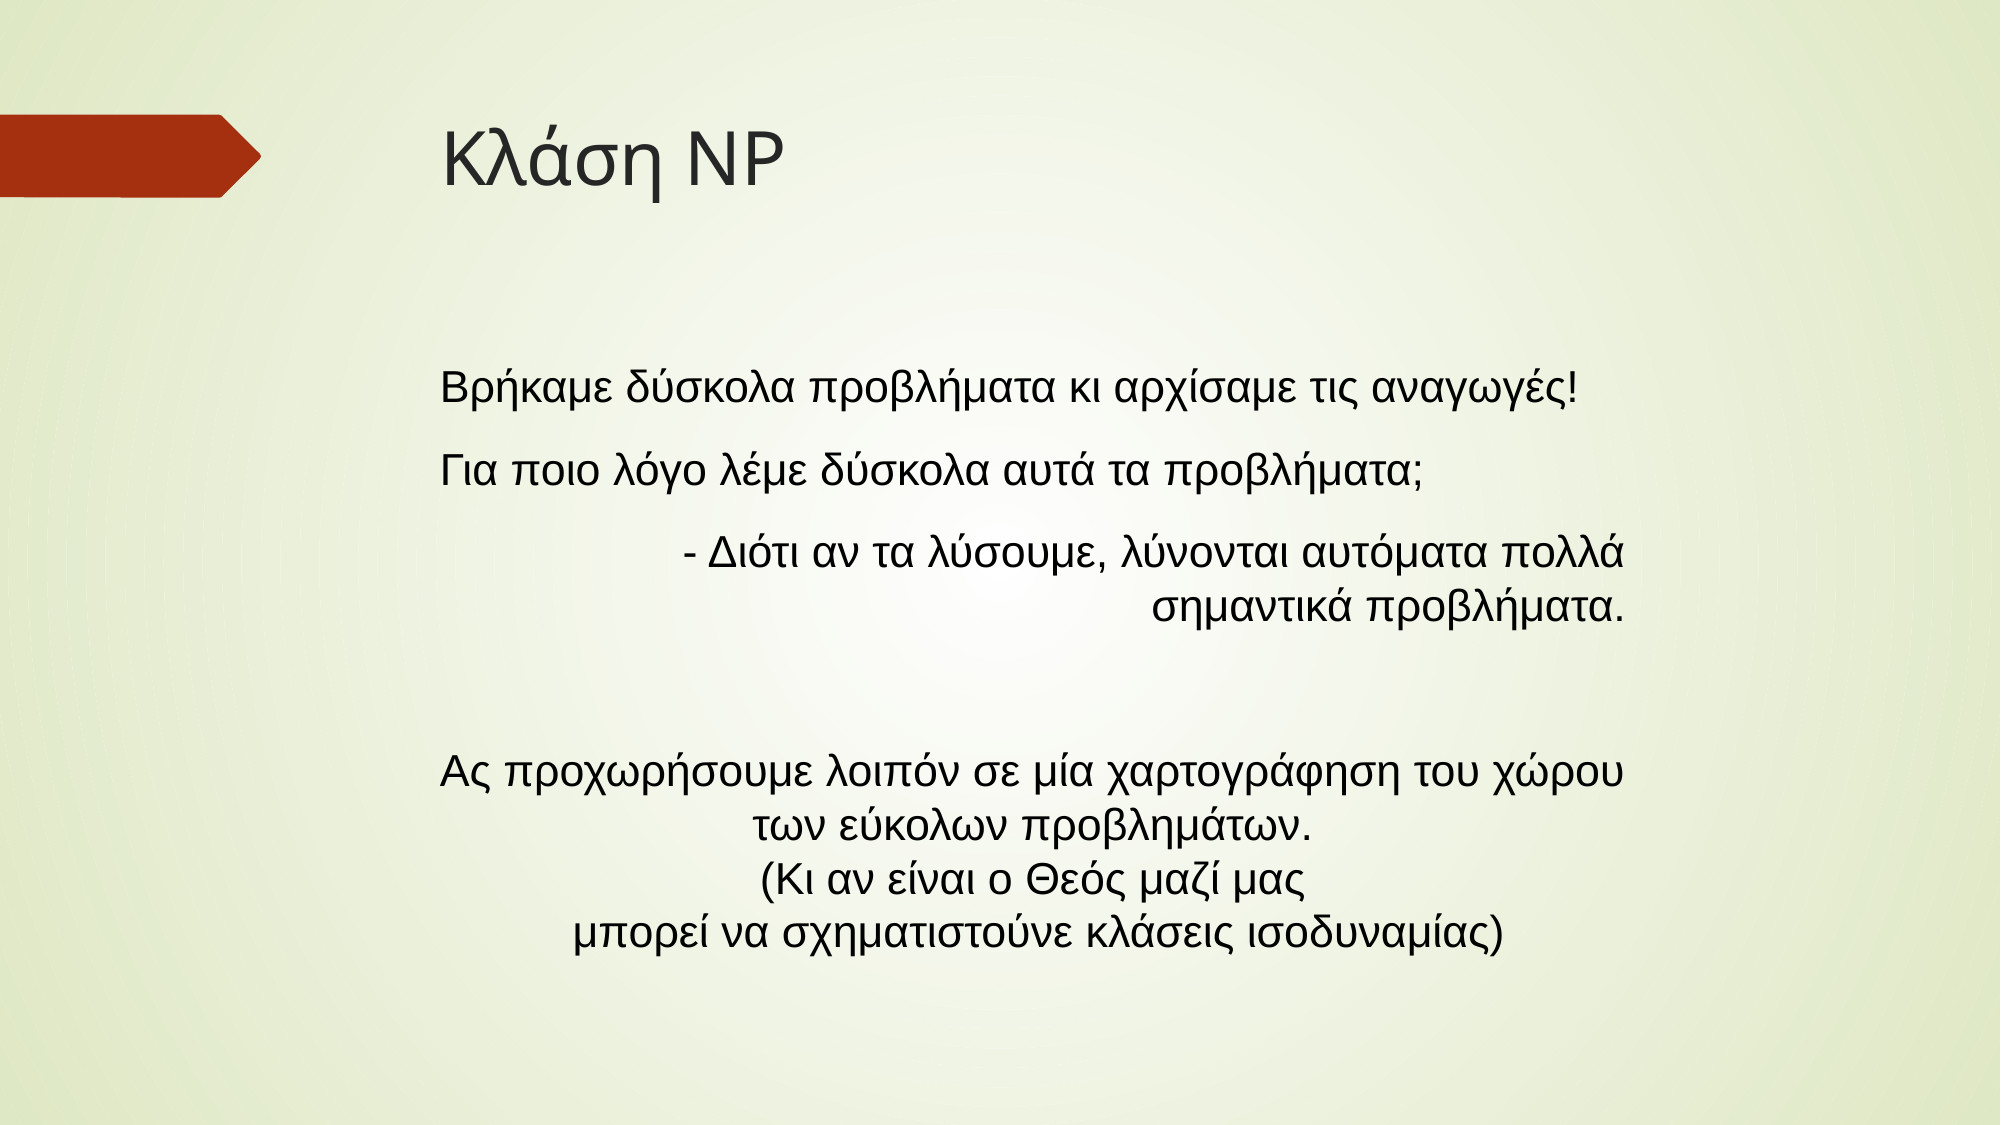

# Κλάση NP
Βρήκαμε δύσκολα προβλήματα κι αρχίσαμε τις αναγωγές!
Για ποιο λόγο λέμε δύσκολα αυτά τα προβλήματα;
- Διότι αν τα λύσουμε, λύνονται αυτόματα πολλά
σημαντικά προβλήματα.
Ας προχωρήσουμε λοιπόν σε μία χαρτογράφηση του χώρου των εύκολων προβλημάτων.
(Κι αν είναι ο Θεός μαζί μας
 μπορεί να σχηματιστούνε κλάσεις ισοδυναμίας)